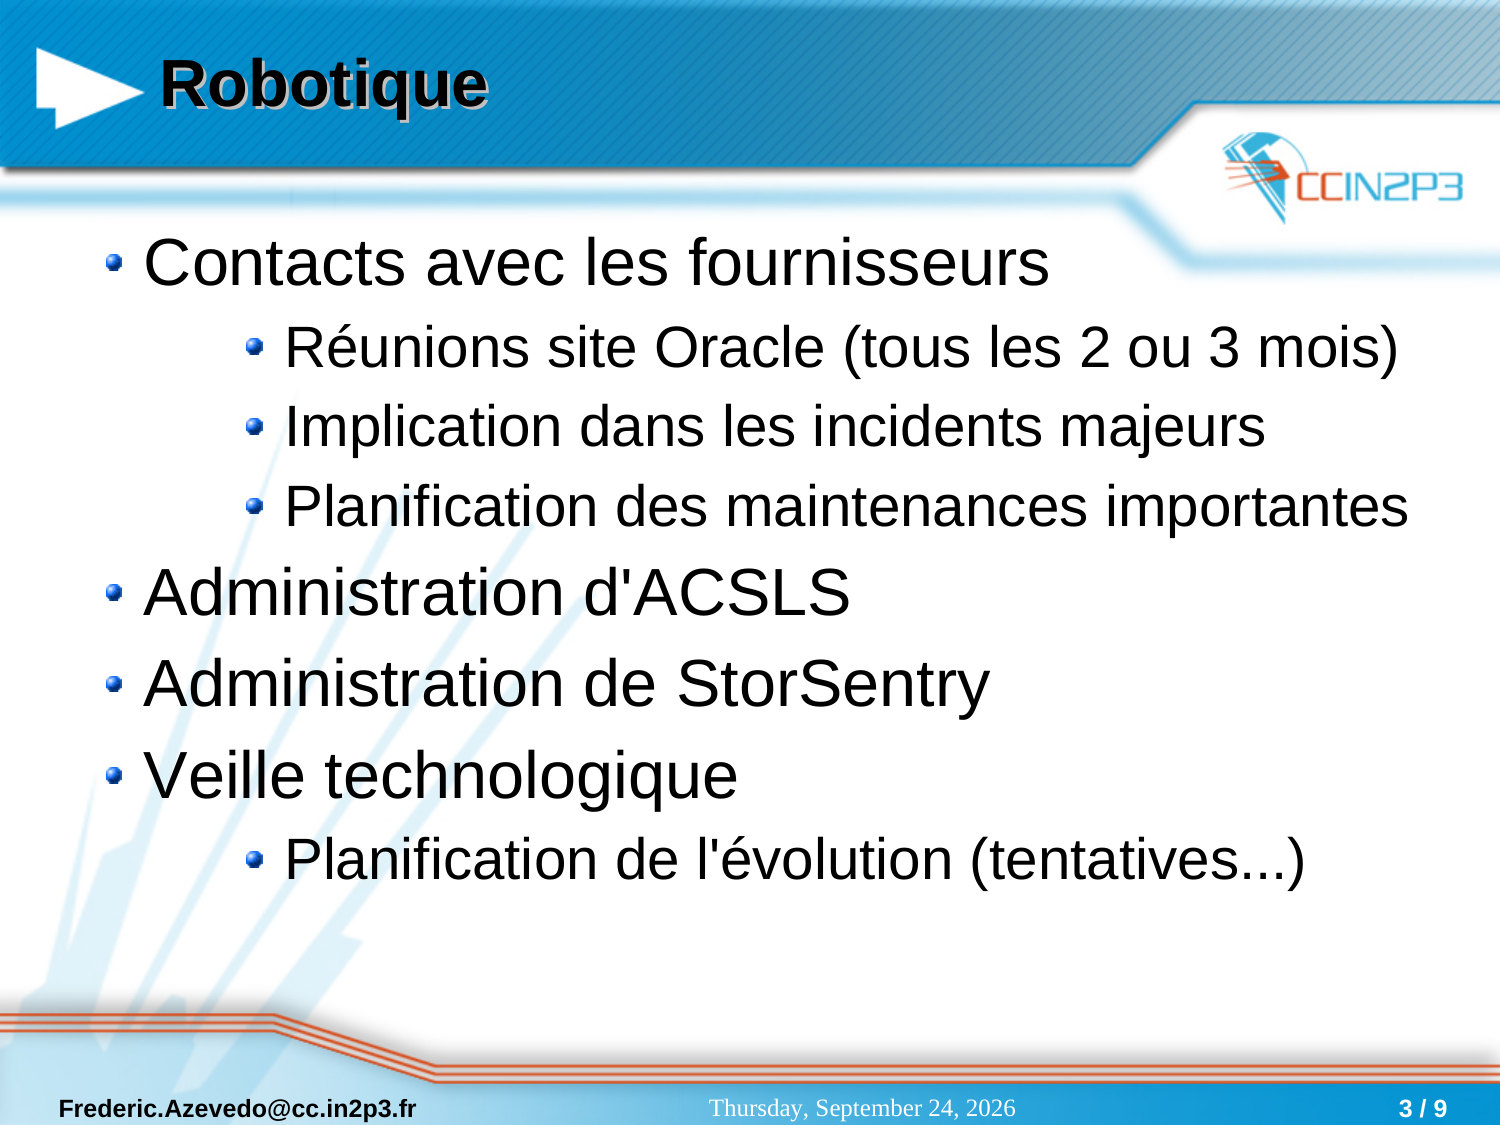

# Robotique
Contacts avec les fournisseurs
Réunions site Oracle (tous les 2 ou 3 mois)
Implication dans les incidents majeurs
Planification des maintenances importantes
Administration d'ACSLS
Administration de StorSentry
Veille technologique
Planification de l'évolution (tentatives...)
Frederic.Azevedo@cc.in2p3.fr
3